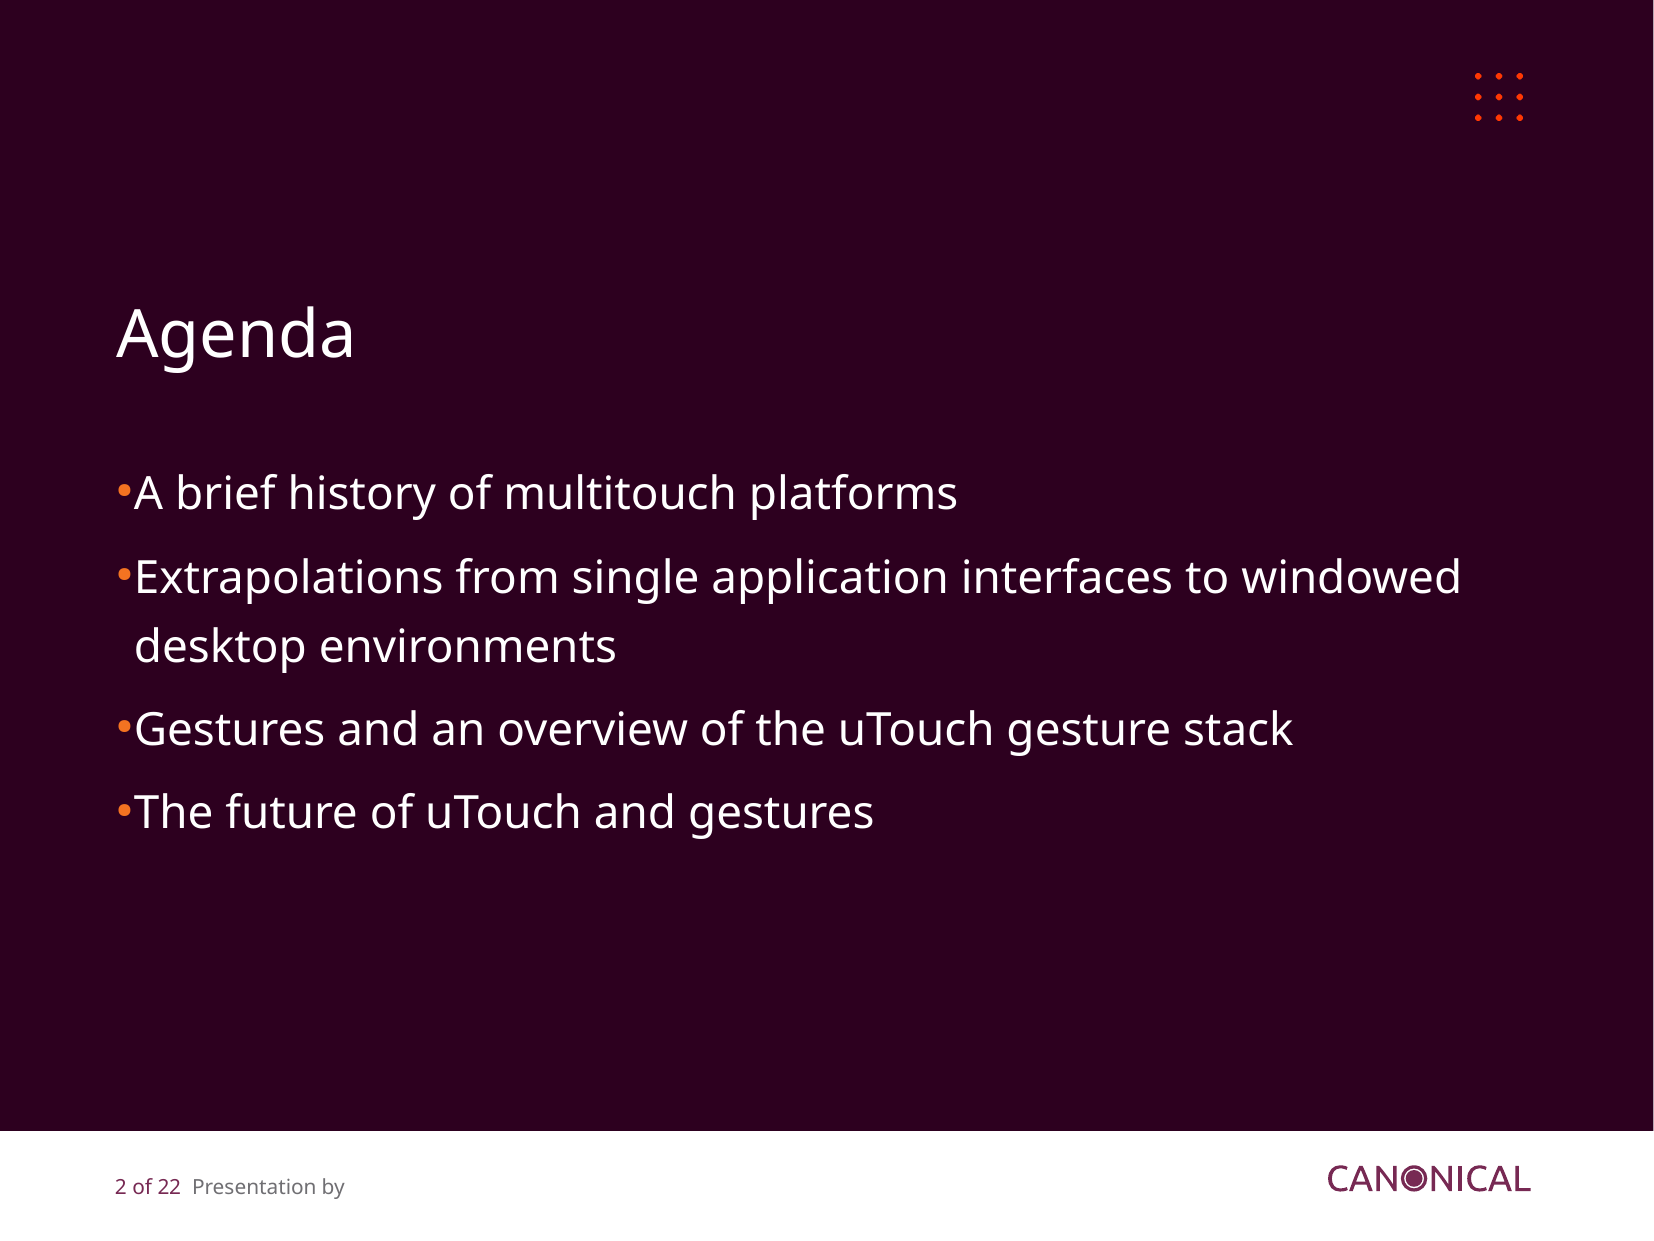

# Agenda
A brief history of multitouch platforms
Extrapolations from single application interfaces to windowed desktop environments
Gestures and an overview of the uTouch gesture stack
The future of uTouch and gestures